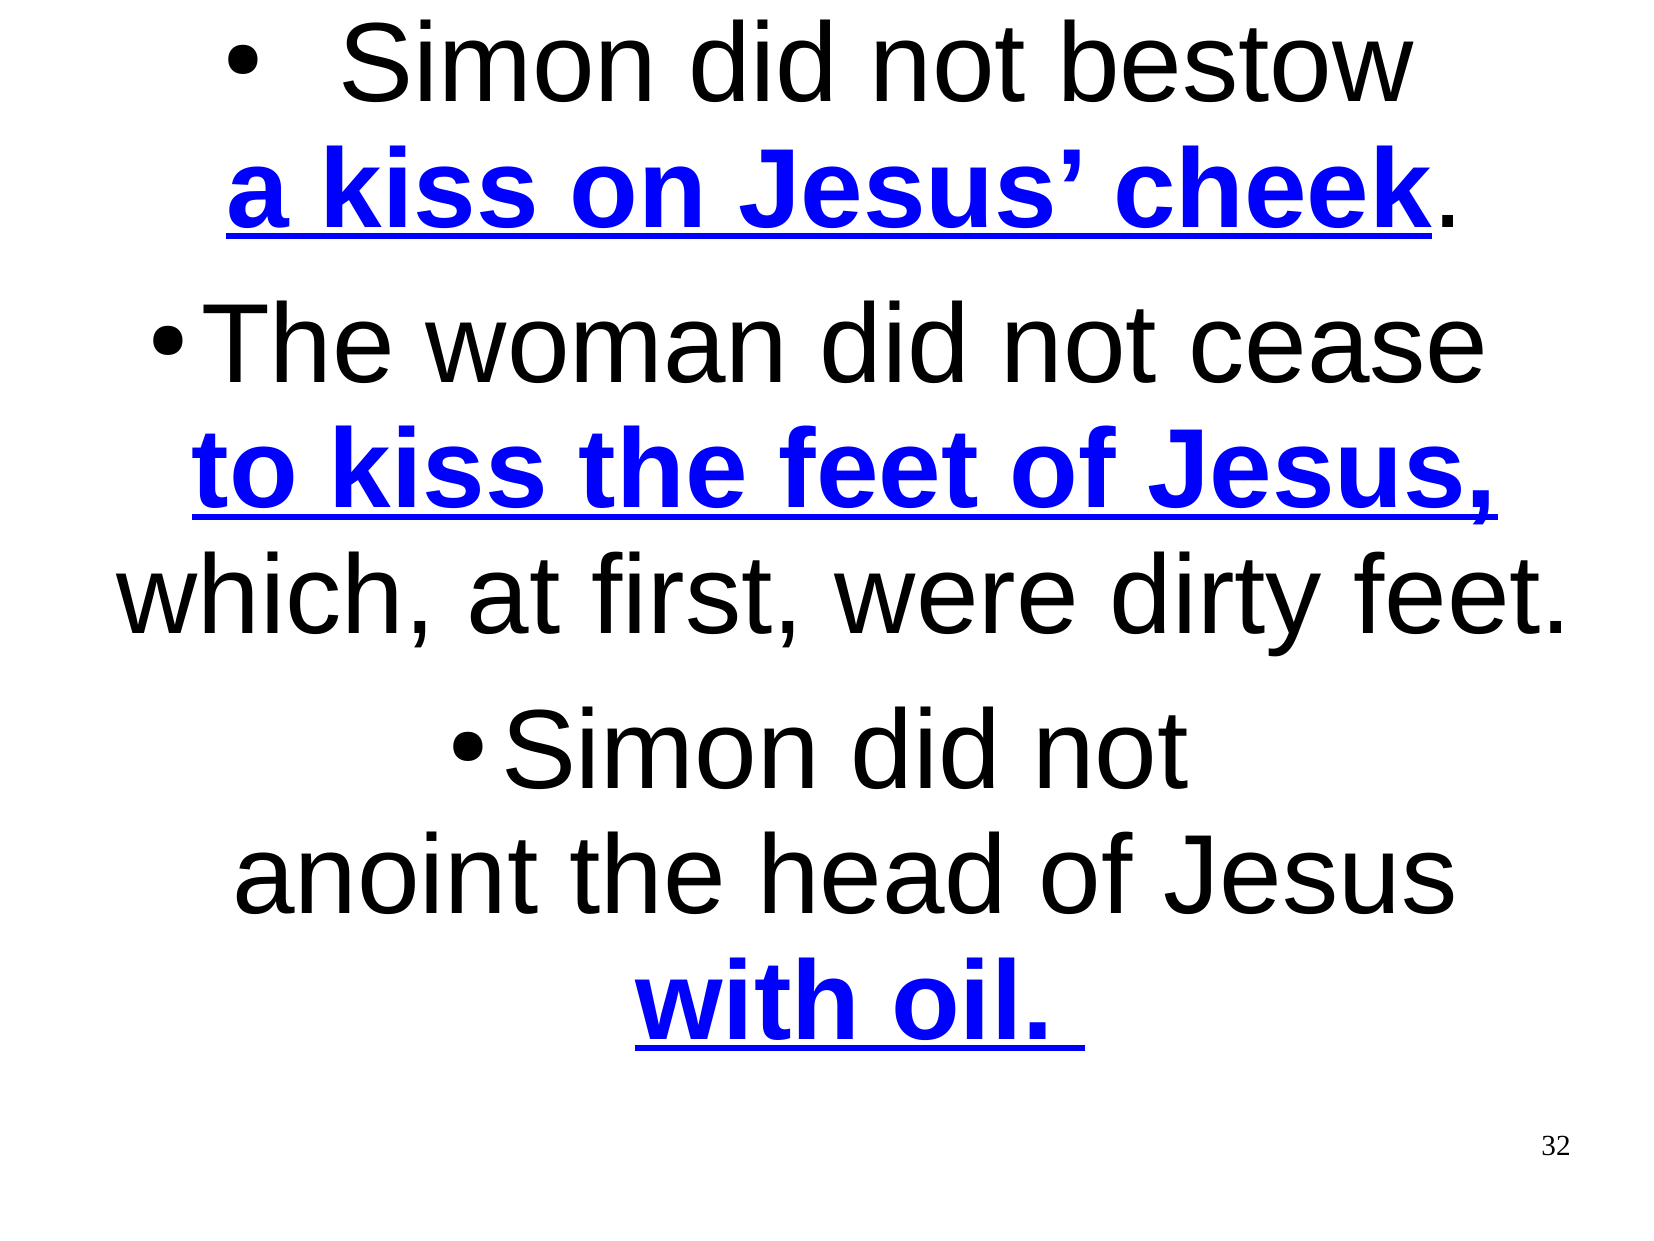

# Simon did not bestow a kiss on Jesus’ cheek.
The woman did not cease
to kiss the feet of Jesus,
which, at first, were dirty feet.
Simon did not
anoint the head of Jesus
with oil.
32